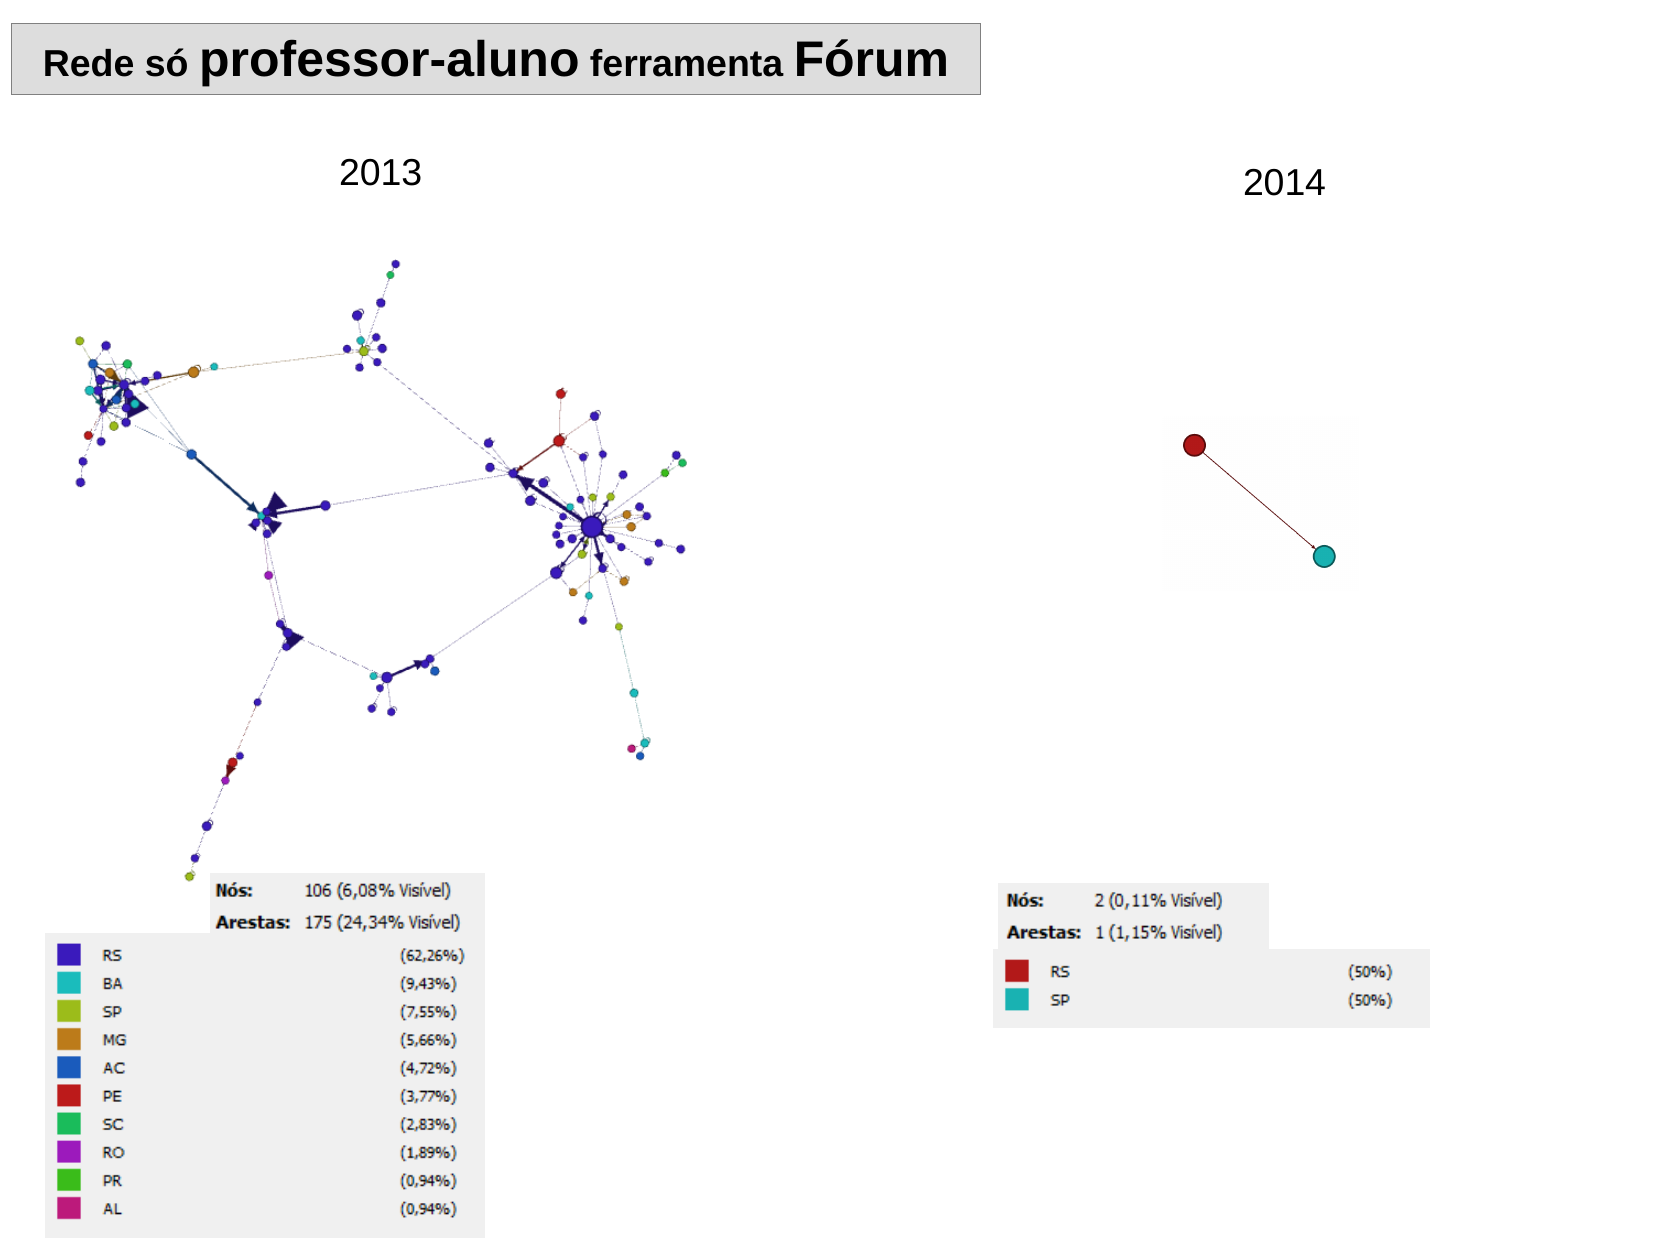

Rede só professor-aluno ferramenta Fórum
2013
2014